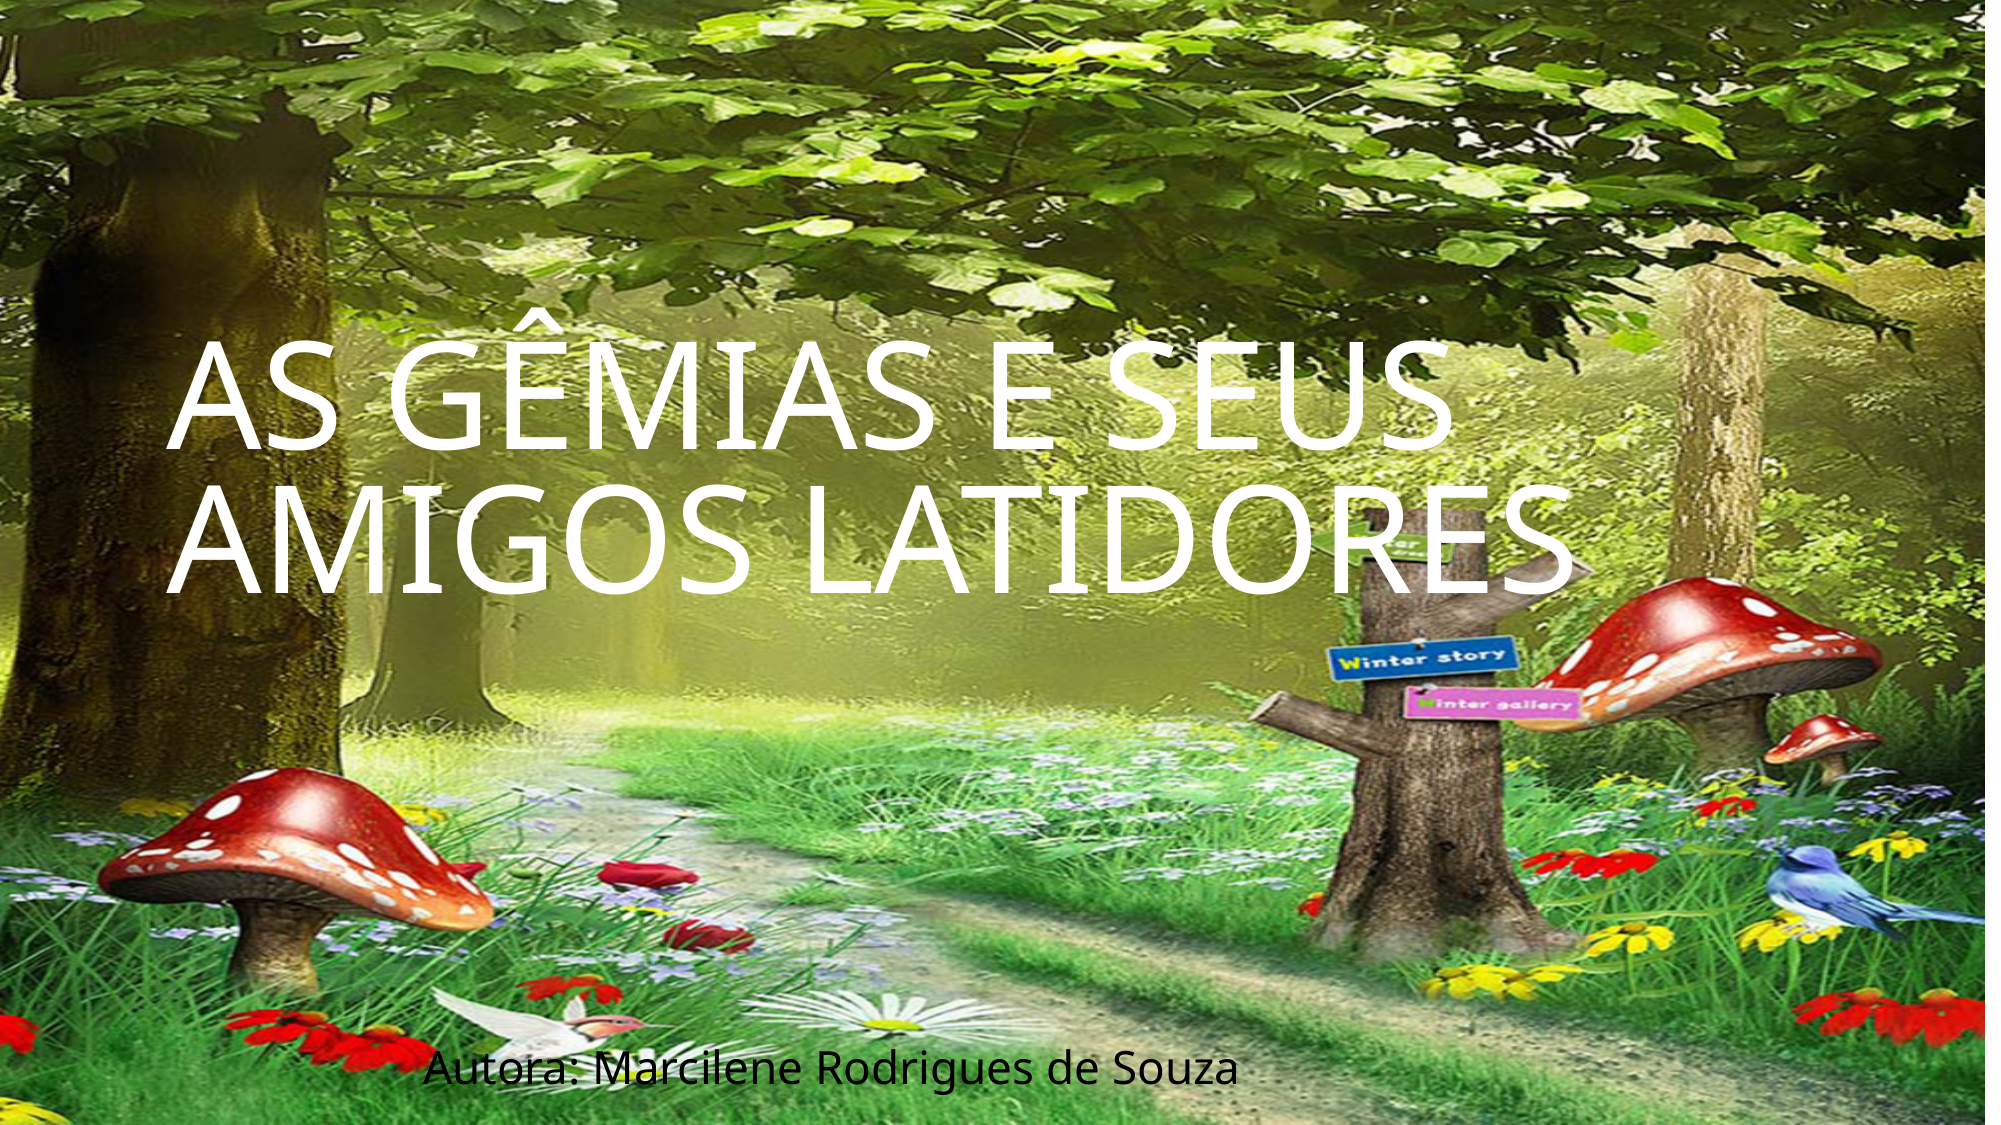

# As GÊMIAS E SEUS AMIGOS LATIDORES
Autora: Marcilene Rodrigues de Souza